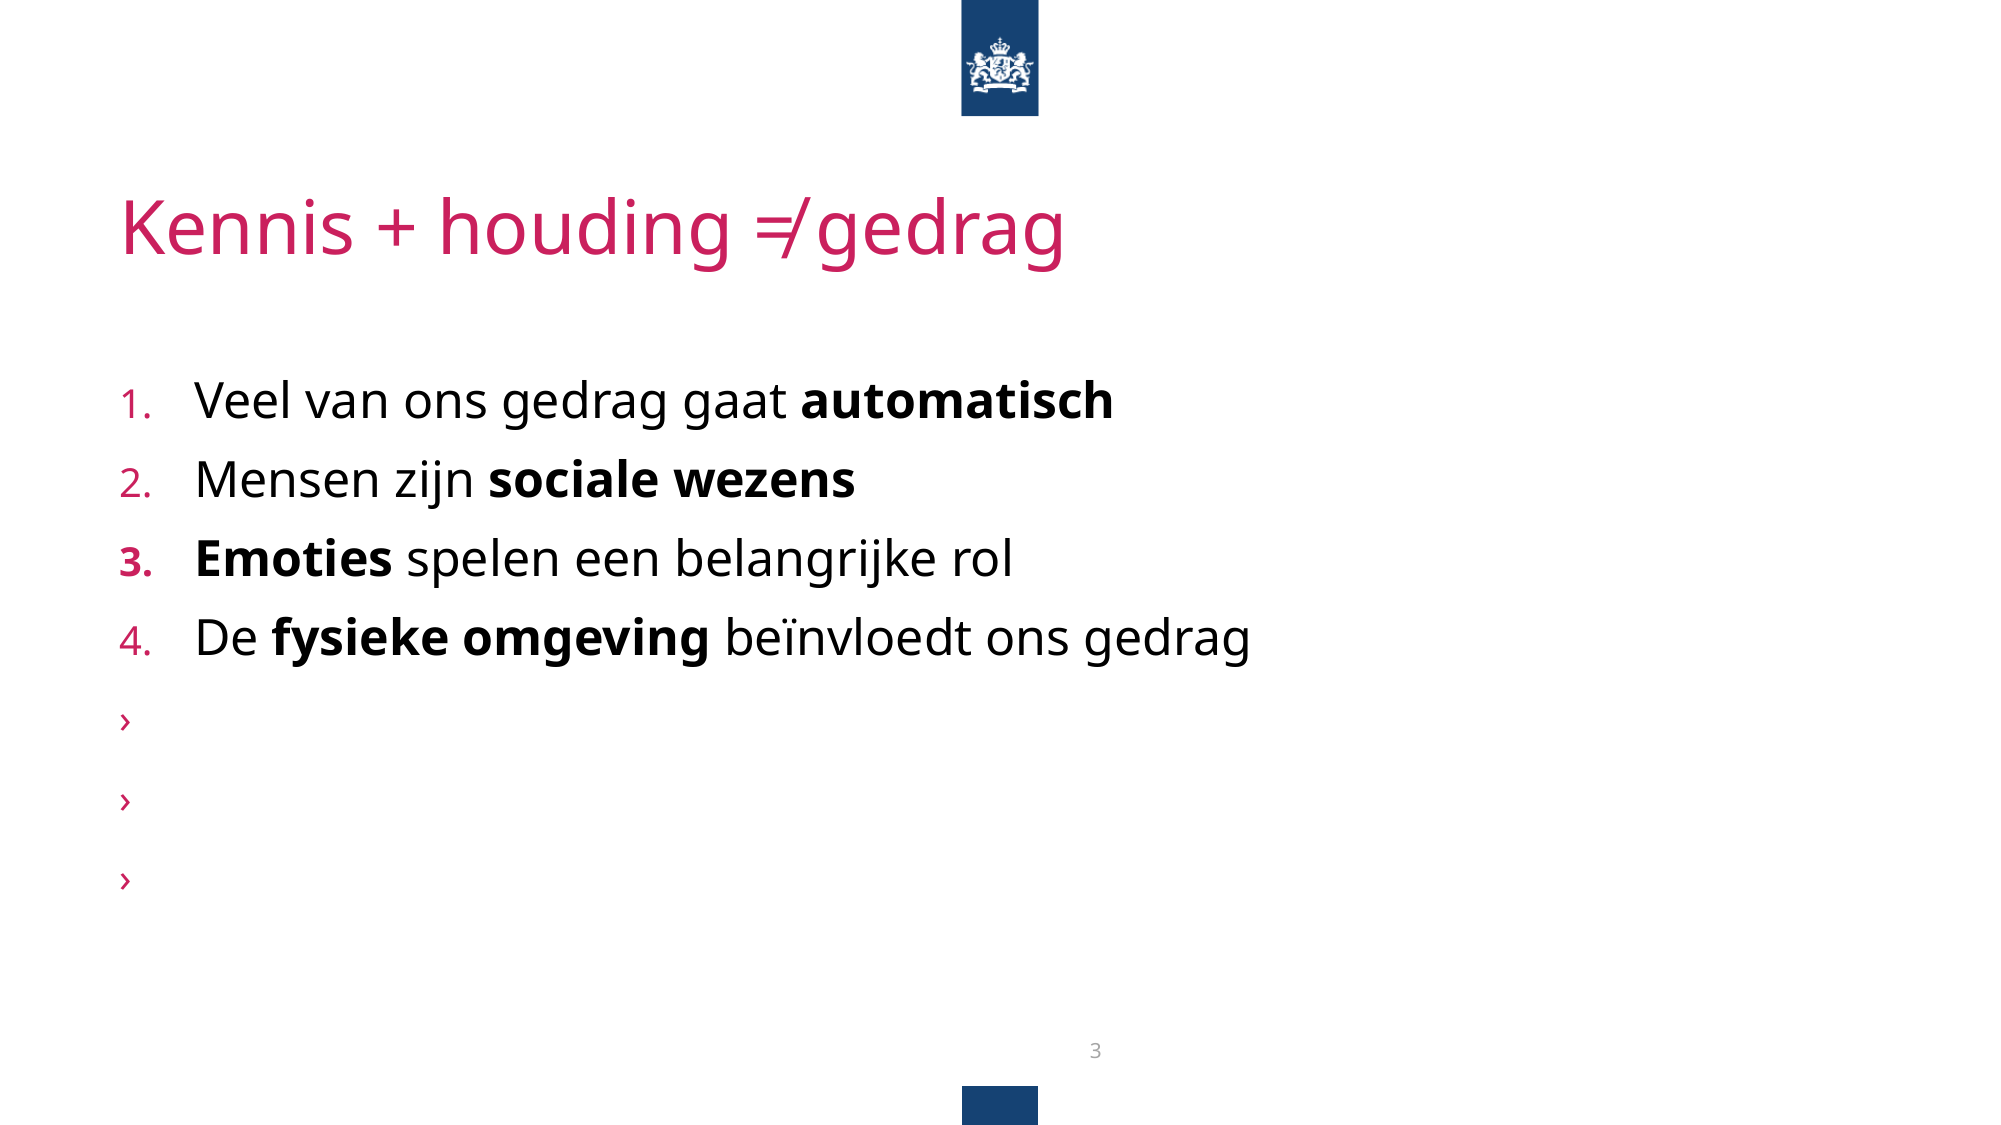

Kennis + houding ≠ gedrag
# Veel van ons gedrag gaat automatisch
Mensen zijn sociale wezens
Emoties spelen een belangrijke rol
De fysieke omgeving beïnvloedt ons gedrag